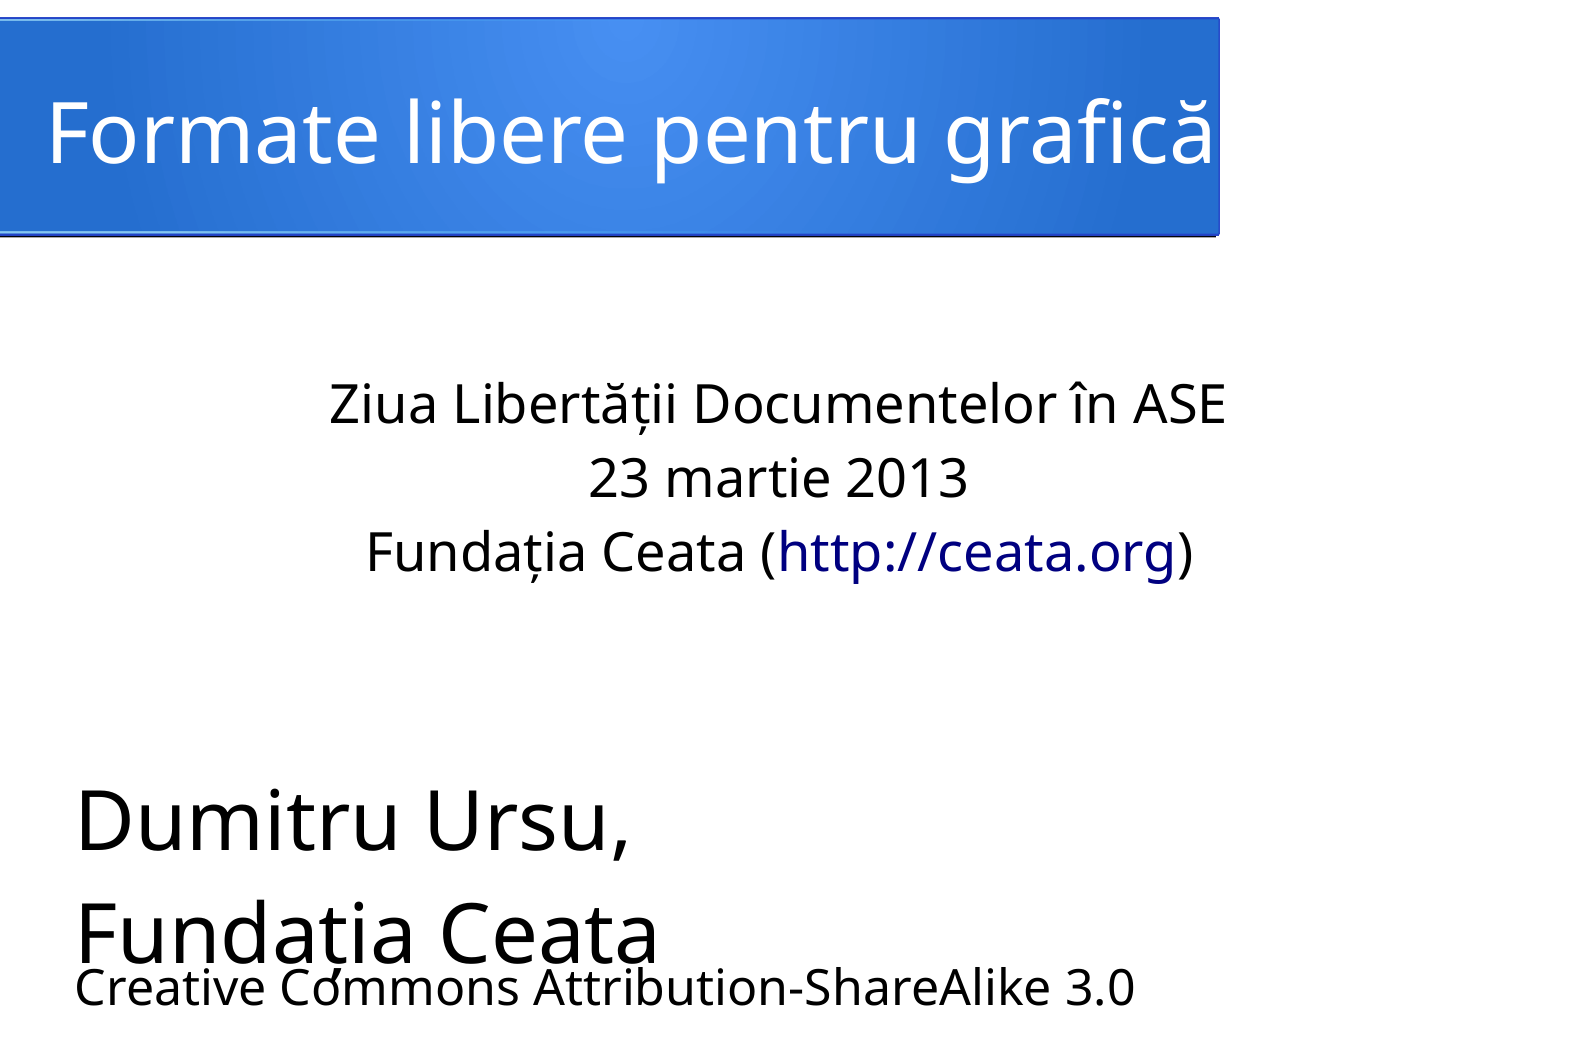

# Formate libere pentru grafică
Dumitru Ursu,
Fundația Ceata
Ziua Libertății Documentelor în ASE
23 martie 2013
Fundația Ceata (http://ceata.org)
Creative Commons Attribution-ShareAlike 3.0